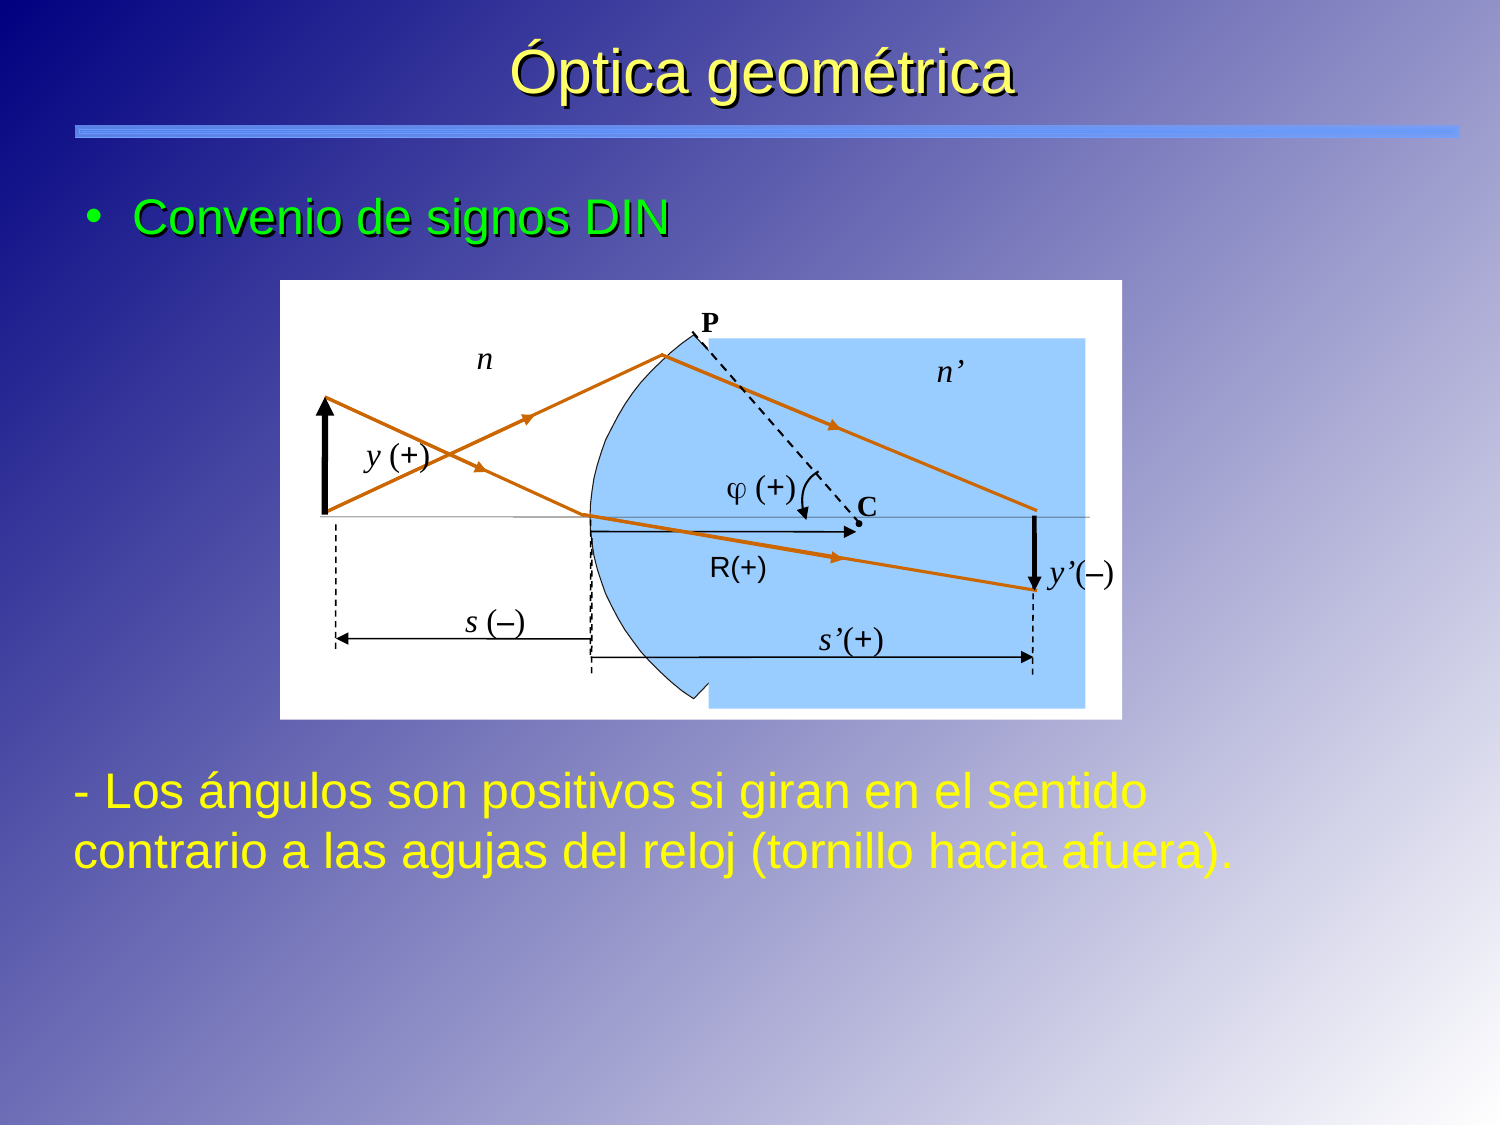

Óptica geométrica
Convenio de signos DIN
n
n’
P
C
 (+)
y (+)
R(+)
s (–)
s’(+)
y’(–)
- Los ángulos son positivos si giran en el sentido contrario a las agujas del reloj (tornillo hacia afuera).